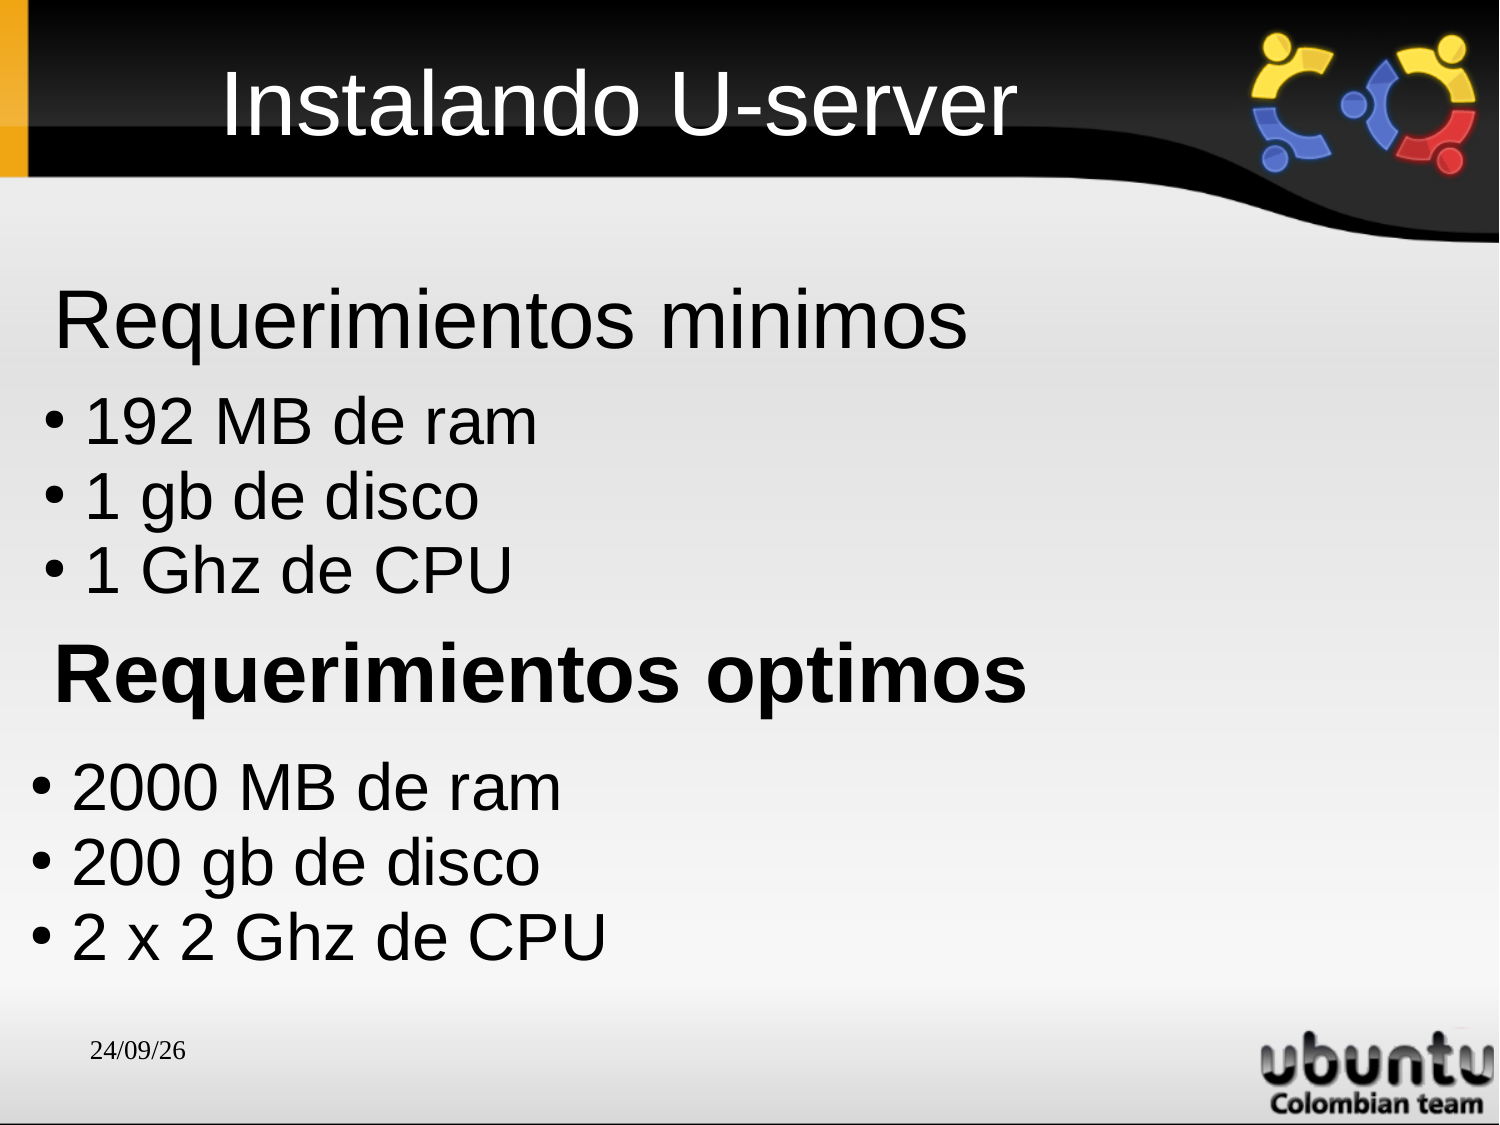

Instalando U-server
# Requerimientos minimos
 192 MB de ram
 1 gb de disco
 1 Ghz de CPU
Requerimientos optimos
 2000 MB de ram
 200 gb de disco
 2 x 2 Ghz de CPU